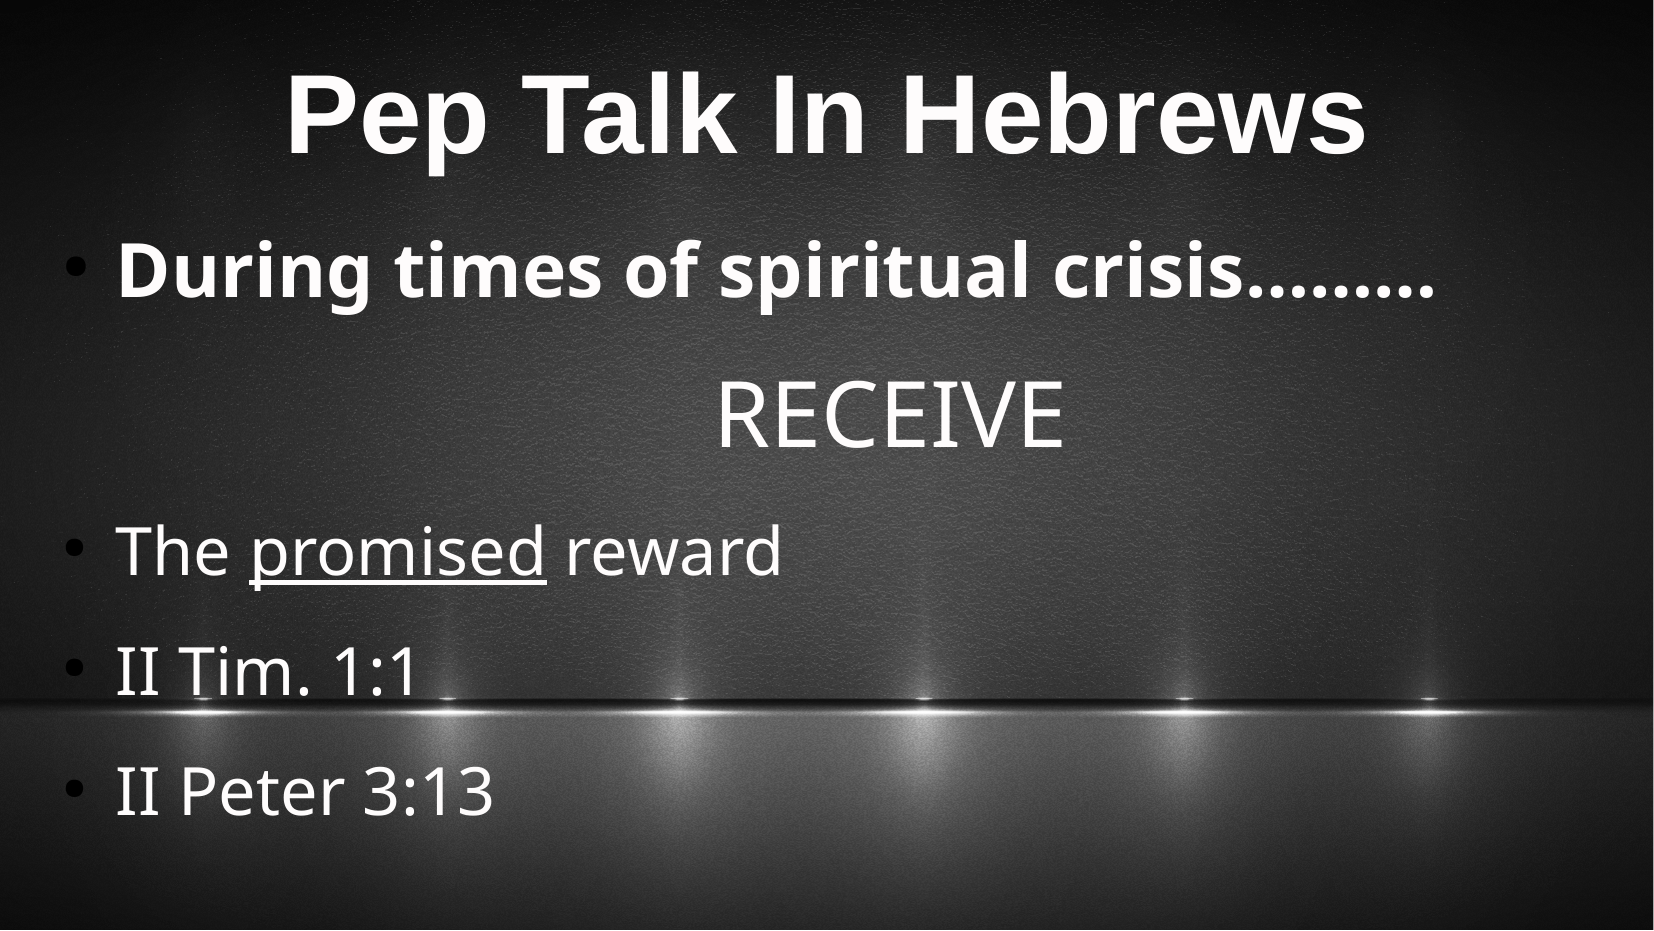

# Pep Talk In Hebrews
During times of spiritual crisis………
RECEIVE
The promised reward
II Tim. 1:1
II Peter 3:13